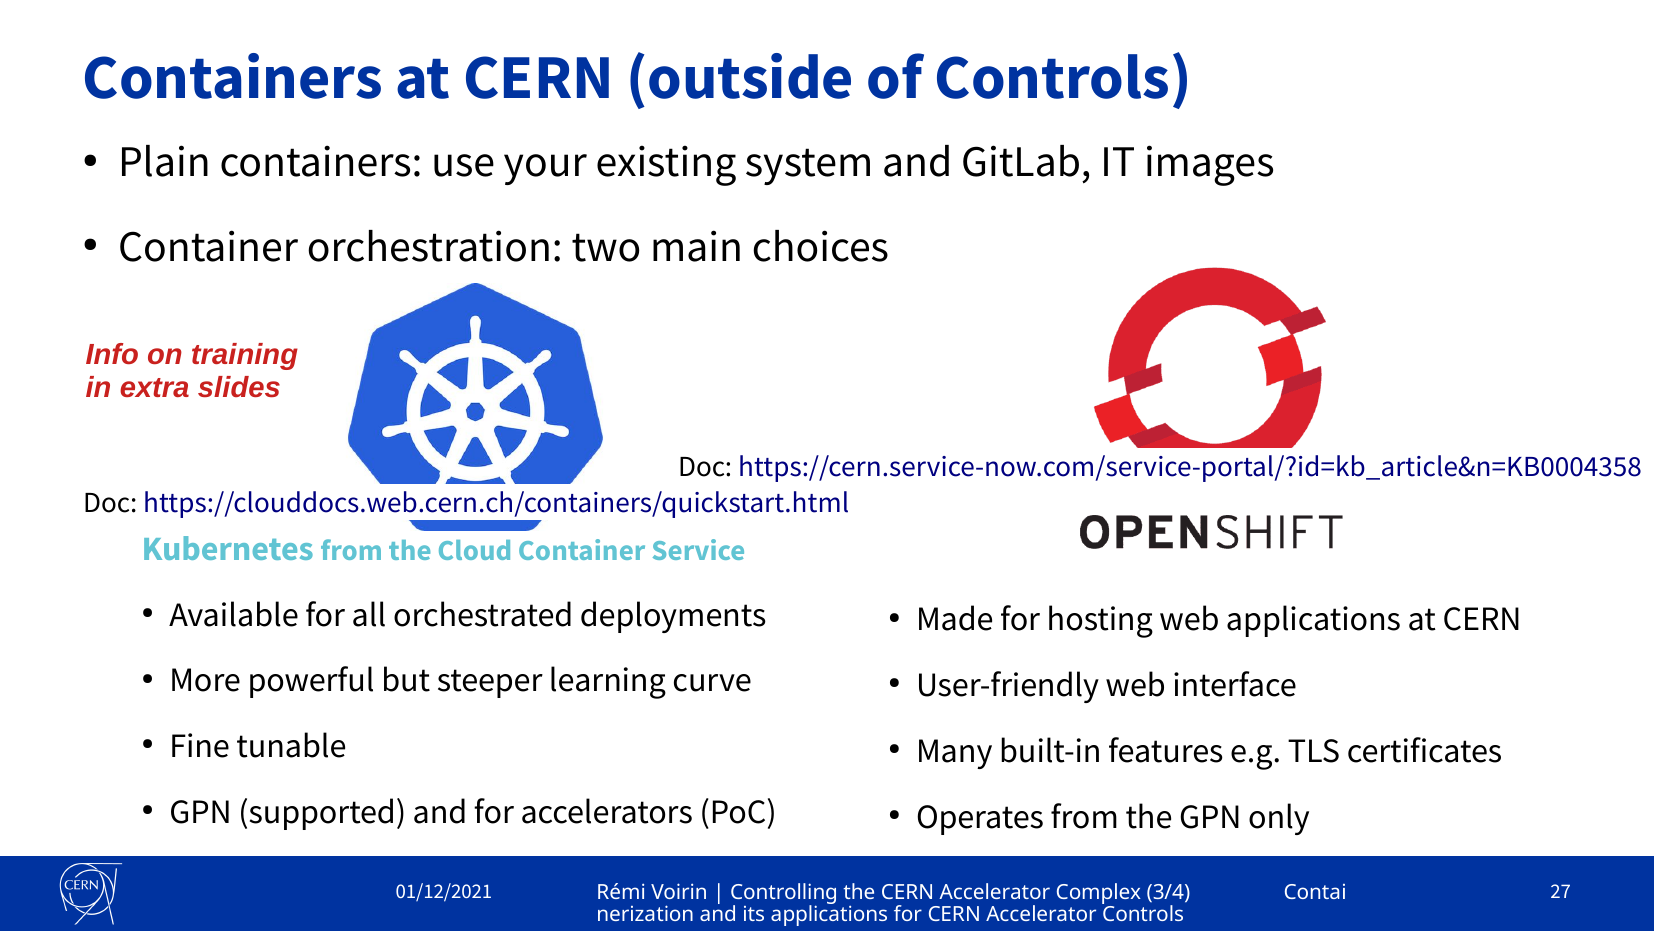

# Containers at CERN (outside of Controls)
Plain containers: use your existing system and GitLab, IT images
Container orchestration: two main choices
Info on training
in extra slides
Doc: https://cern.service-now.com/service-portal/?id=kb_article&n=KB0004358
Doc: https://clouddocs.web.cern.ch/containers/quickstart.html
Kubernetes from the Cloud Container Service
Available for all orchestrated deployments
More powerful but steeper learning curve
Fine tunable
GPN (supported) and for accelerators (PoC)
Made for hosting web applications at CERN
User-friendly web interface
Many built-in features e.g. TLS certificates
Operates from the GPN only
01/12/2021
Rémi Voirin | Controlling the CERN Accelerator Complex (3/4) Containerization and its applications for CERN Accelerator Controls
27